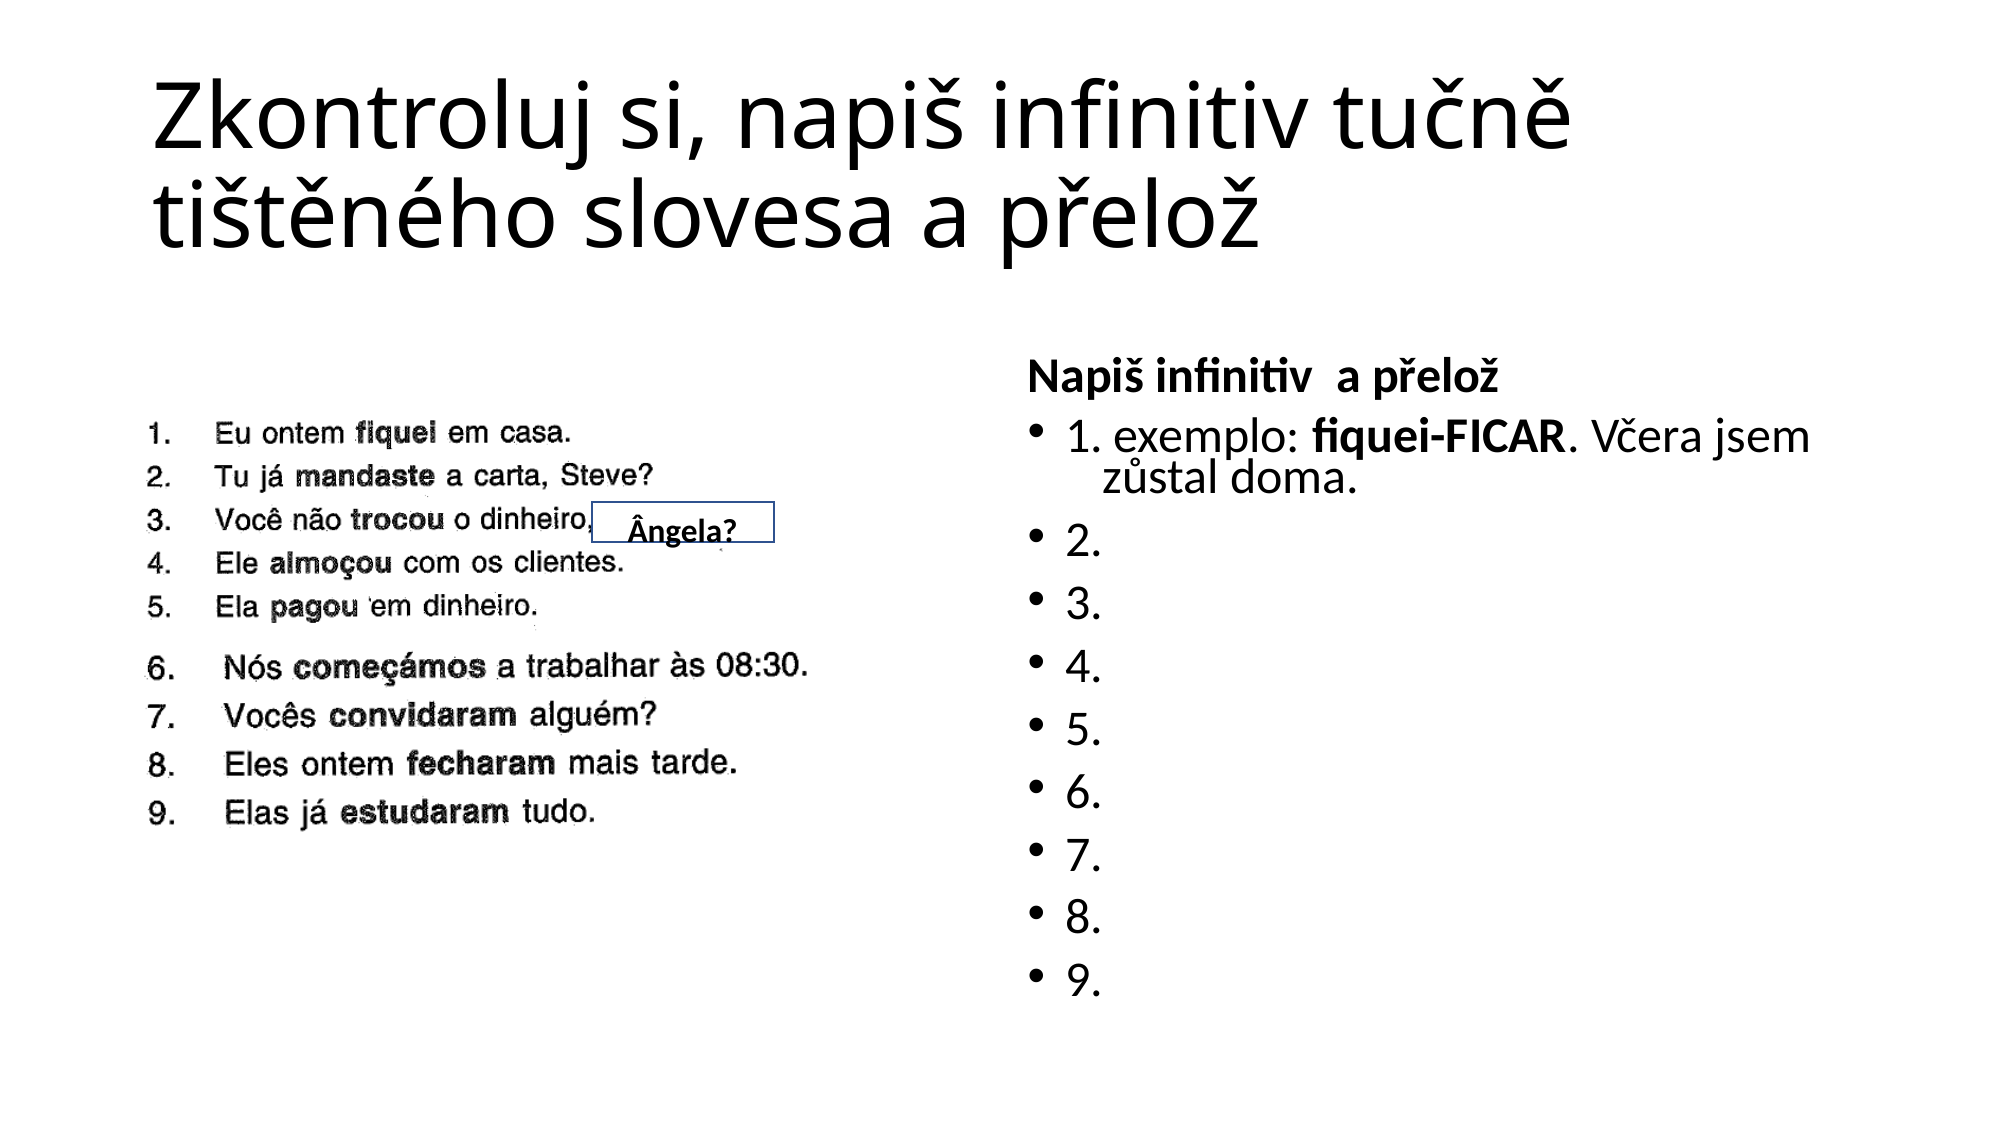

# Zkontroluj si, napiš infinitiv tučně tištěného slovesa a přelož
Napiš infinitiv a přelož
1. exemplo: fiquei-FICAR. Včera jsem zůstal doma.
2.
3.
4.
5.
6.
7.
8.
9.
Ângela?